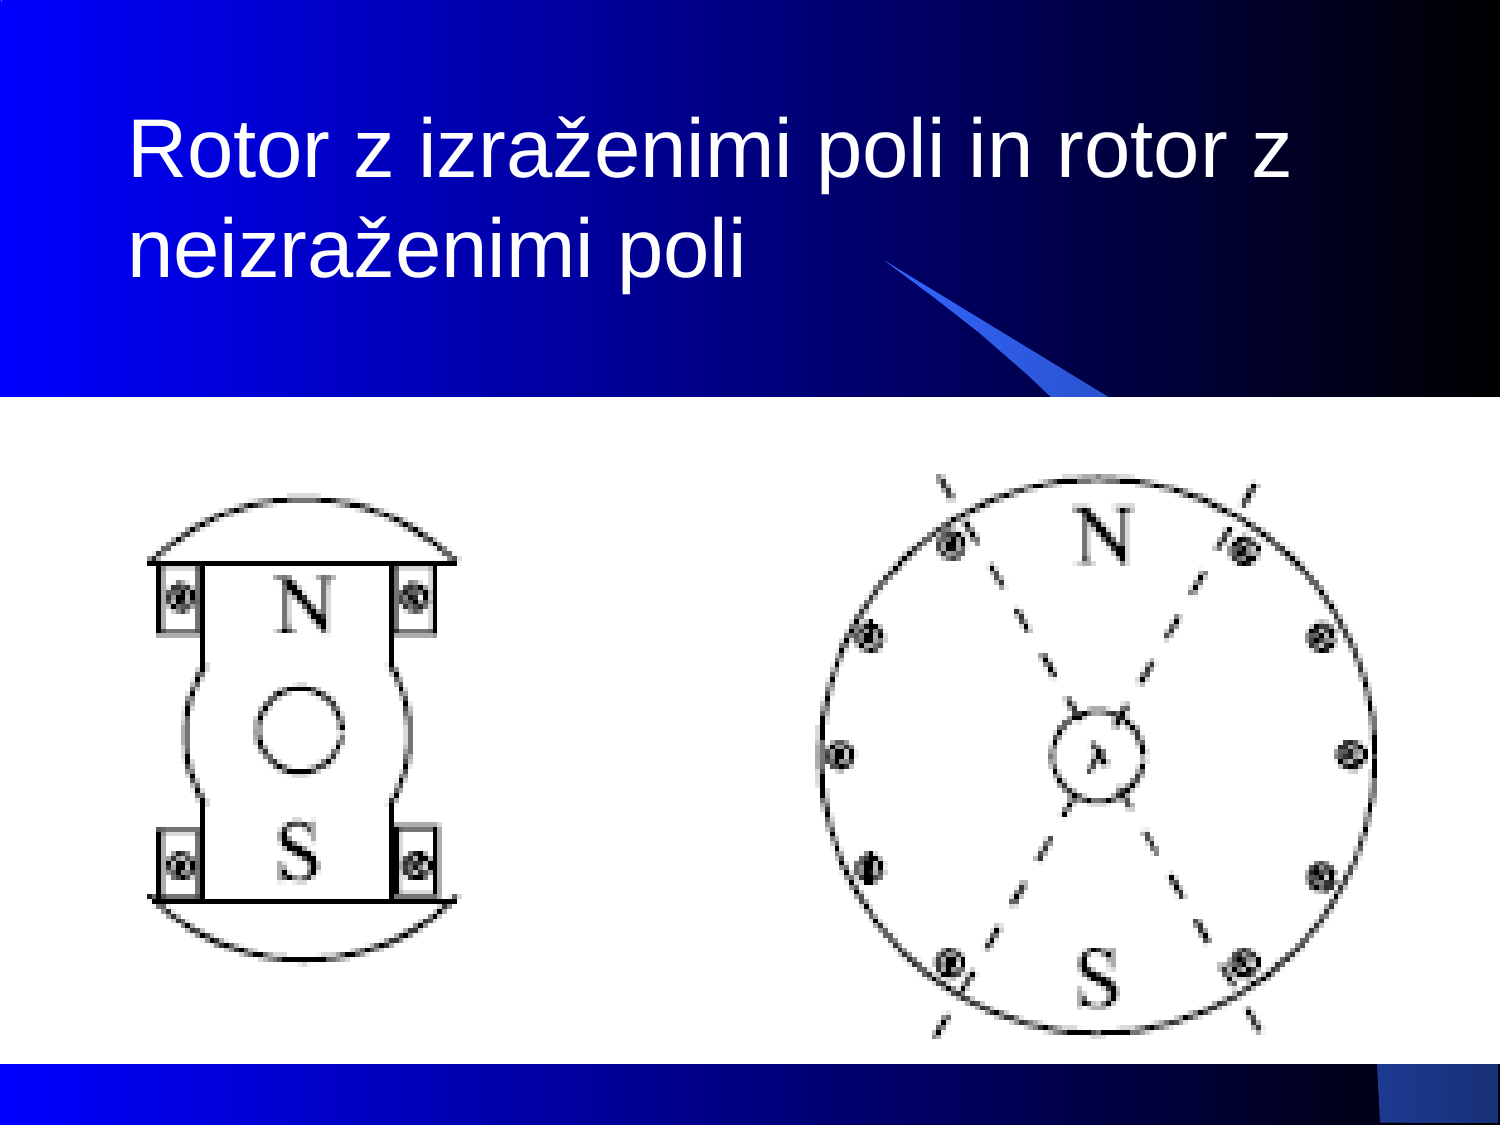

# Rotor z izraženimi poli in rotor z neizraženimi poli